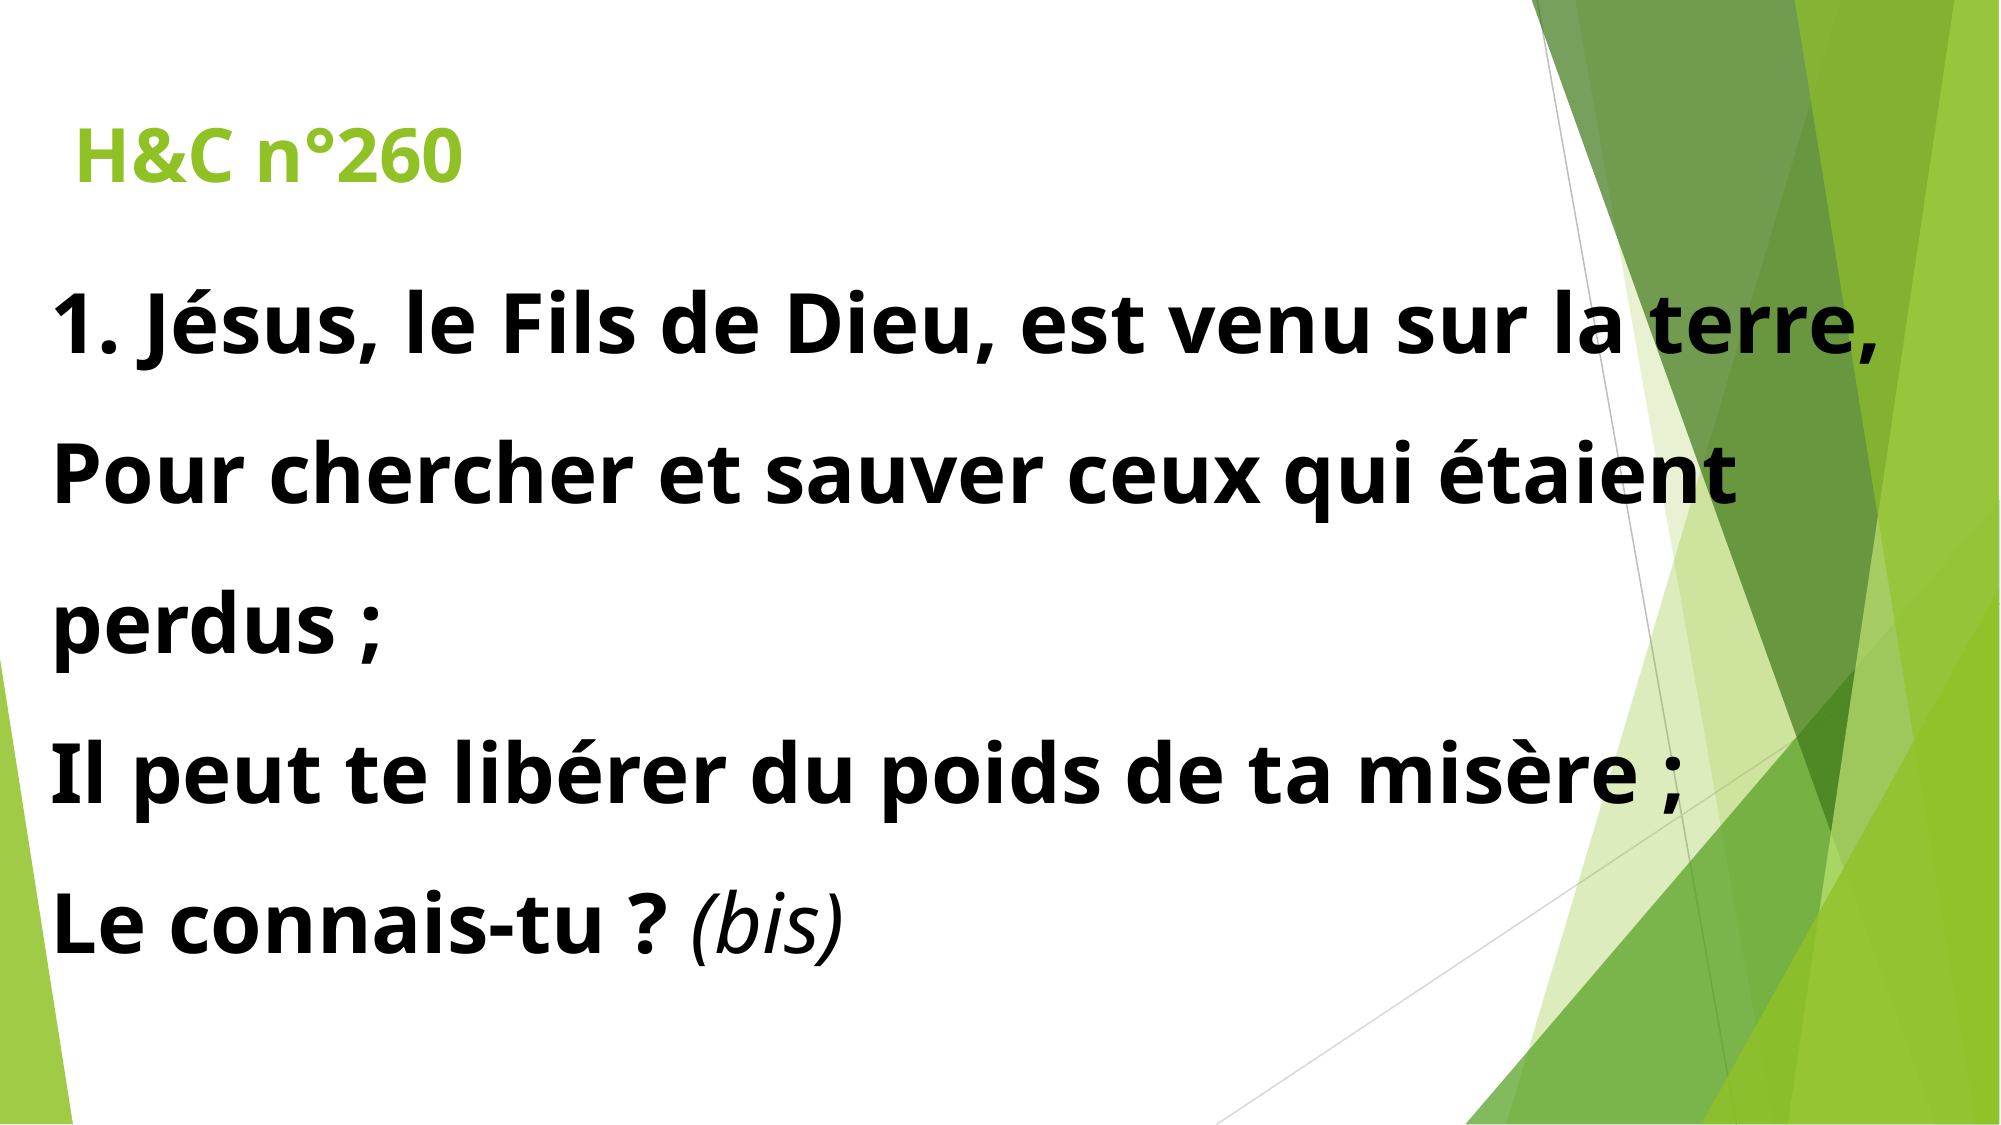

H&C n°260
1. Jésus, le Fils de Dieu, est venu sur la terre,
Pour chercher et sauver ceux qui étaient perdus ;
Il peut te libérer du poids de ta misère ;
Le connais-tu ? (bis)